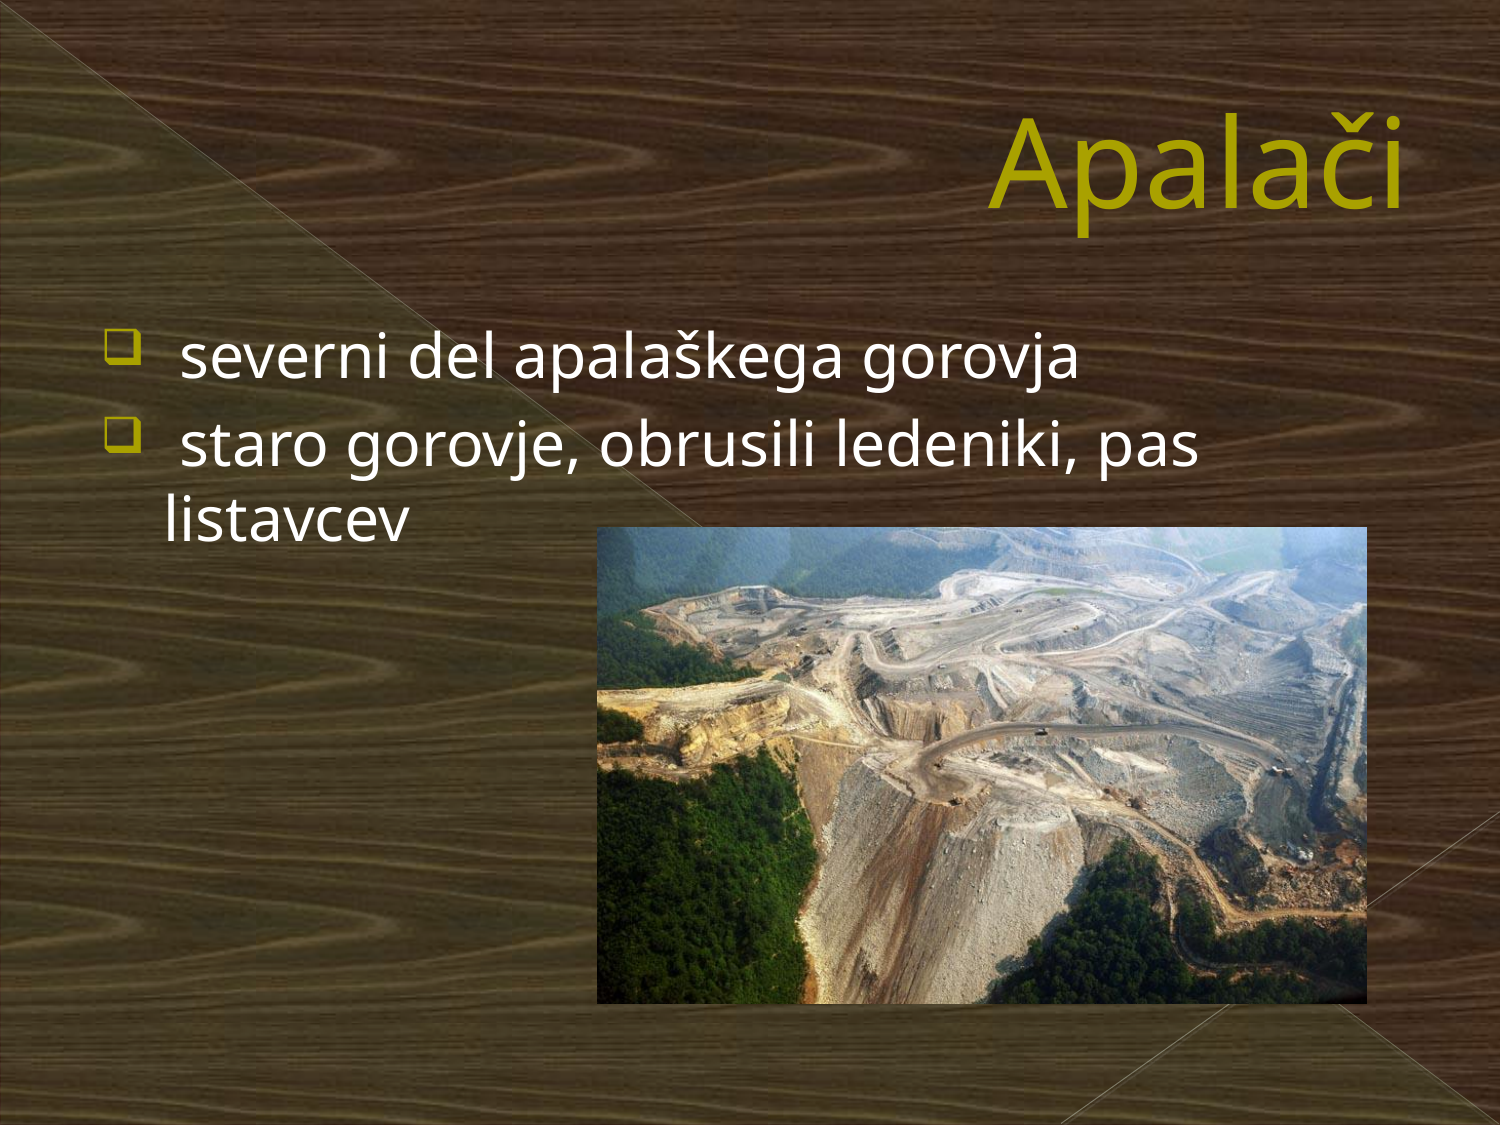

# Apalači
 severni del apalaškega gorovja
 staro gorovje, obrusili ledeniki, pas listavcev